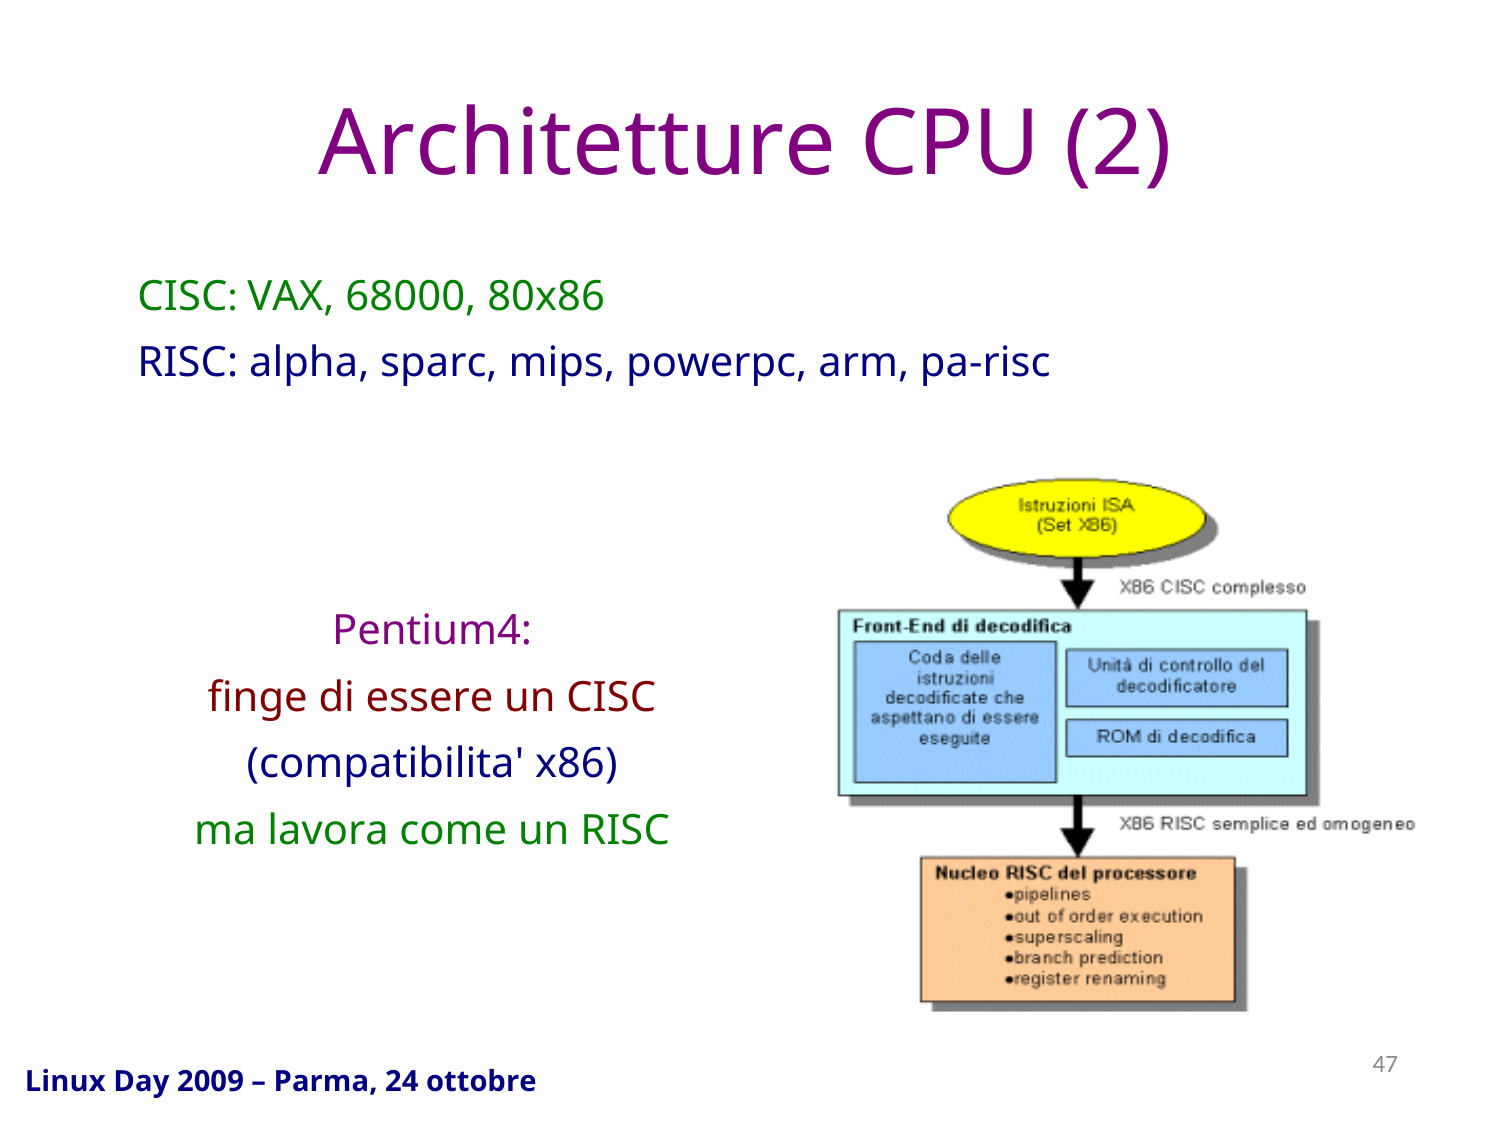

# Architetture CPU (2)‏
 CISC: VAX, 68000, 80x86
 RISC: alpha, sparc, mips, powerpc, arm, pa-risc
Pentium4:
finge di essere un CISC
(compatibilita' x86)‏
ma lavora come un RISC
47